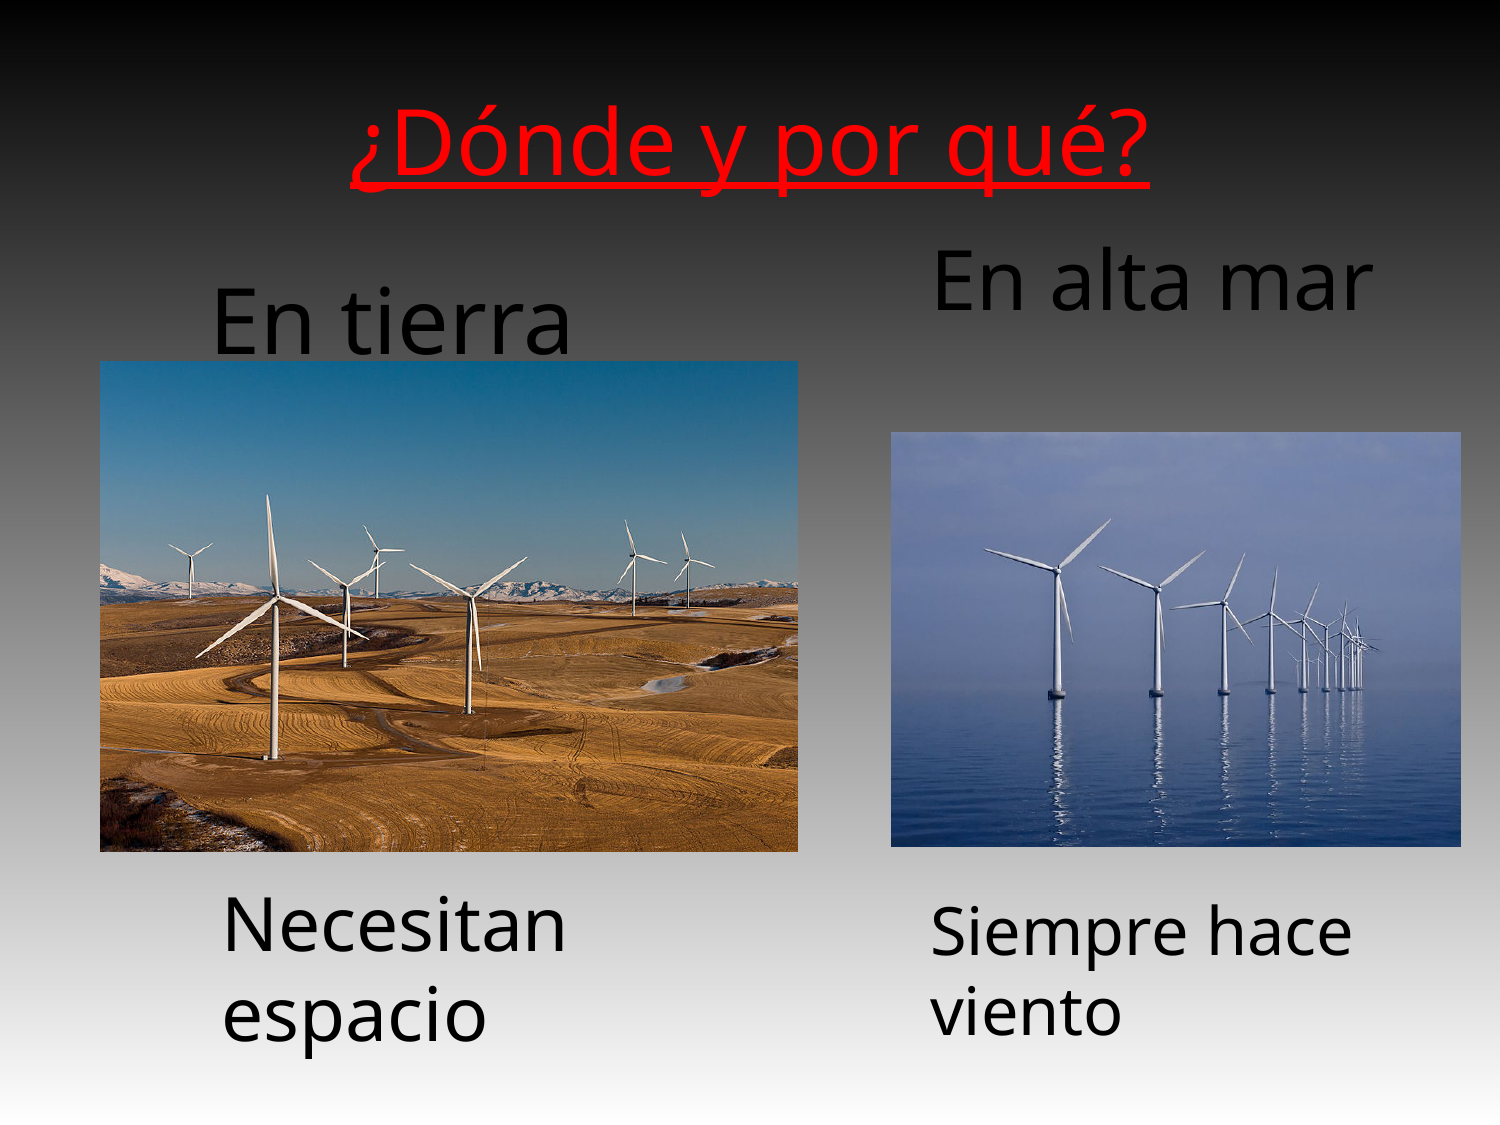

# ¿Dónde y por qué?
En alta mar
En tierra
Necesitan espacio
Siempre hace viento